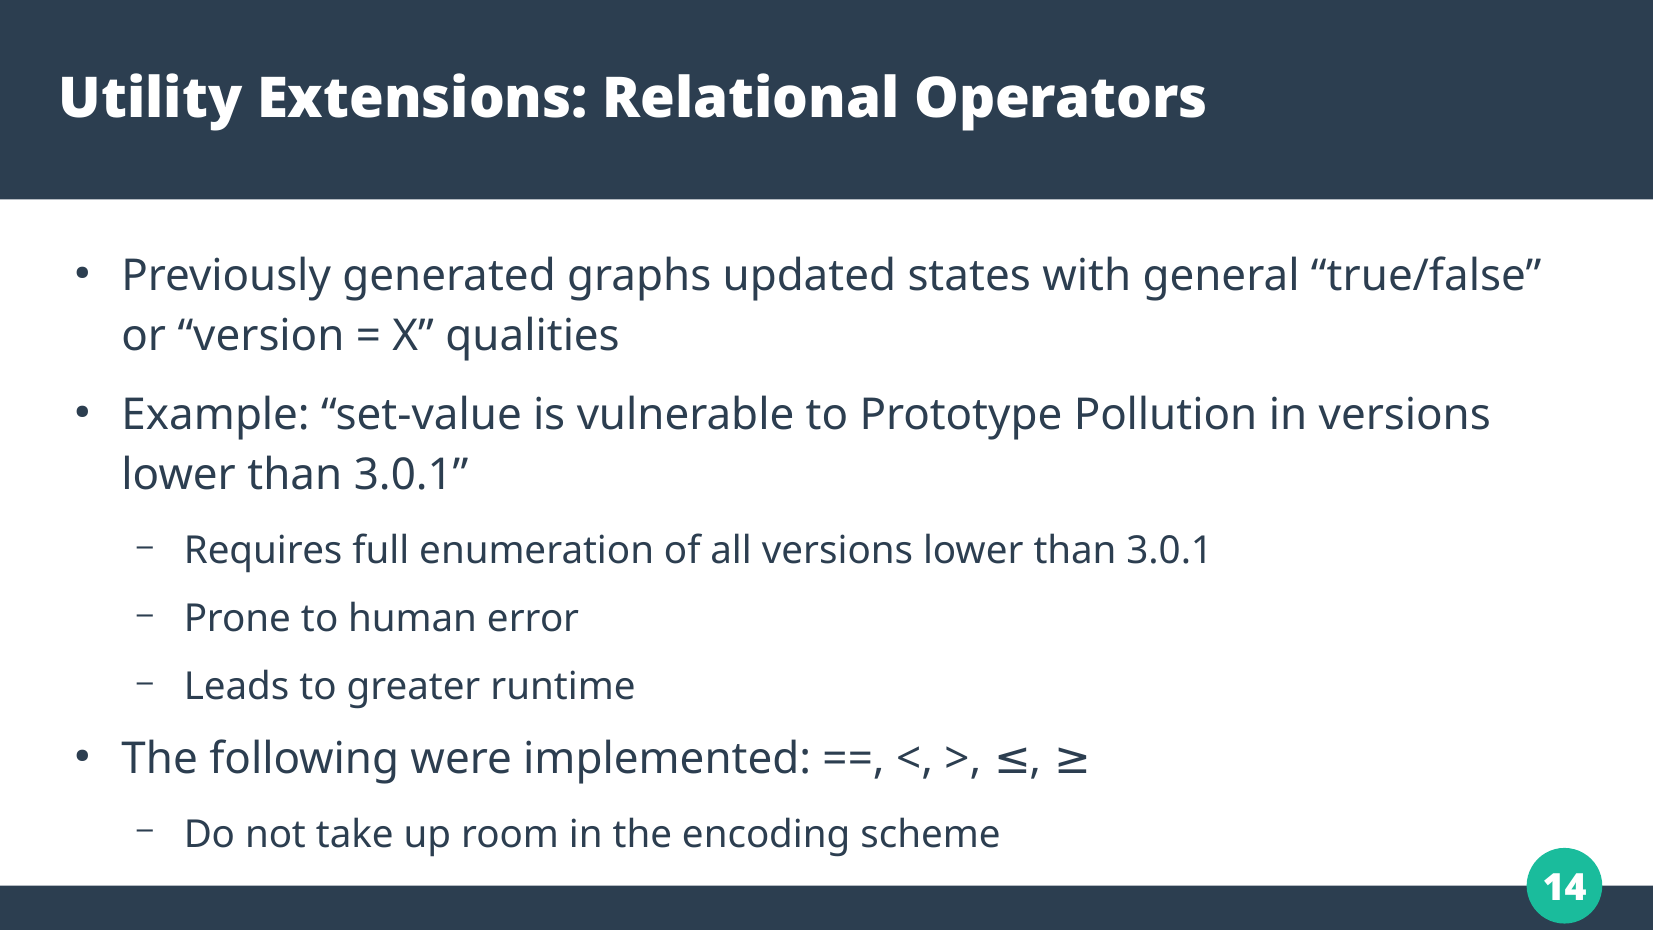

# Utility Extensions: Relational Operators
Previously generated graphs updated states with general “true/false” or “version = X” qualities
Example: “set-value is vulnerable to Prototype Pollution in versions lower than 3.0.1”
Requires full enumeration of all versions lower than 3.0.1
Prone to human error
Leads to greater runtime
The following were implemented: ==, <, >, ≤, ≥
Do not take up room in the encoding scheme